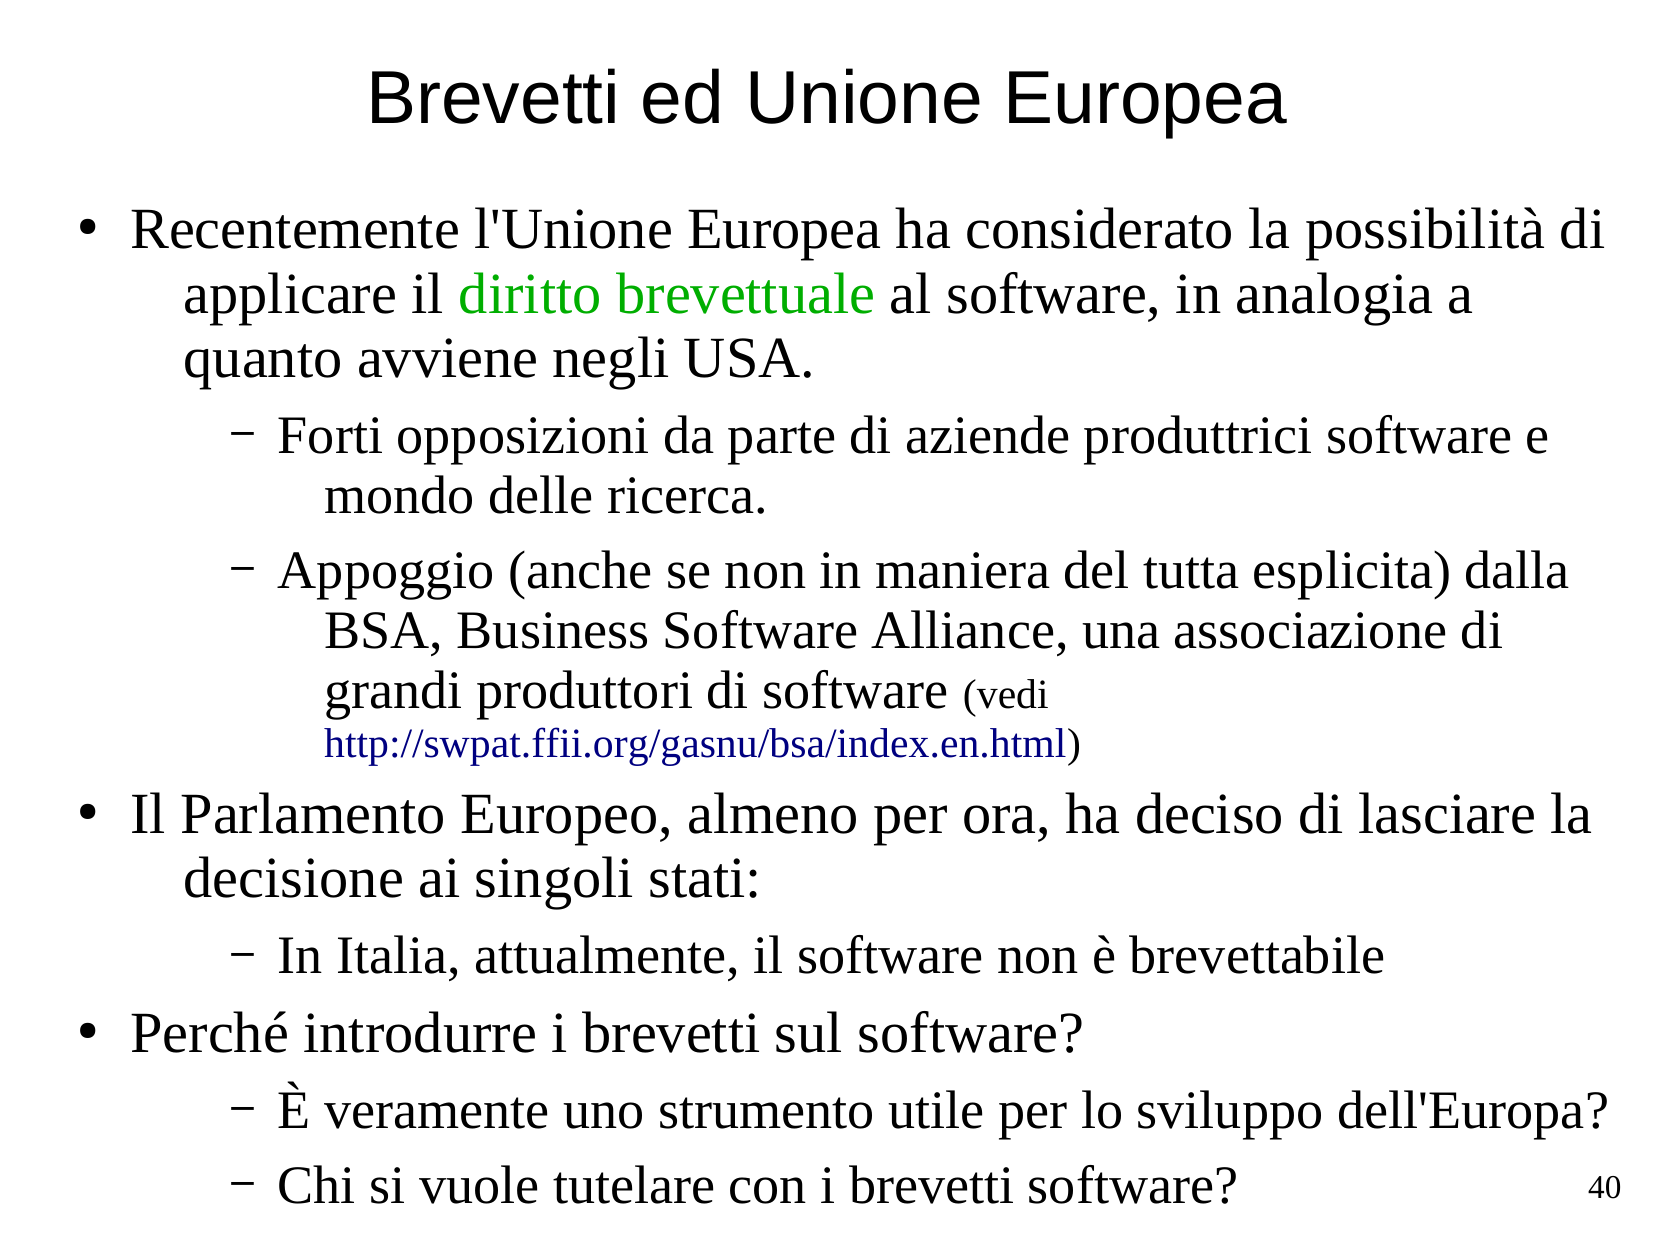

# Brevetti ed Unione Europea
Recentemente l'Unione Europea ha considerato la possibilità di applicare il diritto brevettuale al software, in analogia a quanto avviene negli USA.
Forti opposizioni da parte di aziende produttrici software e mondo delle ricerca.
Appoggio (anche se non in maniera del tutta esplicita) dalla BSA, Business Software Alliance, una associazione di grandi produttori di software (vedi http://swpat.ffii.org/gasnu/bsa/index.en.html)
Il Parlamento Europeo, almeno per ora, ha deciso di lasciare la decisione ai singoli stati:
In Italia, attualmente, il software non è brevettabile
Perché introdurre i brevetti sul software?
È veramente uno strumento utile per lo sviluppo dell'Europa?
Chi si vuole tutelare con i brevetti software?